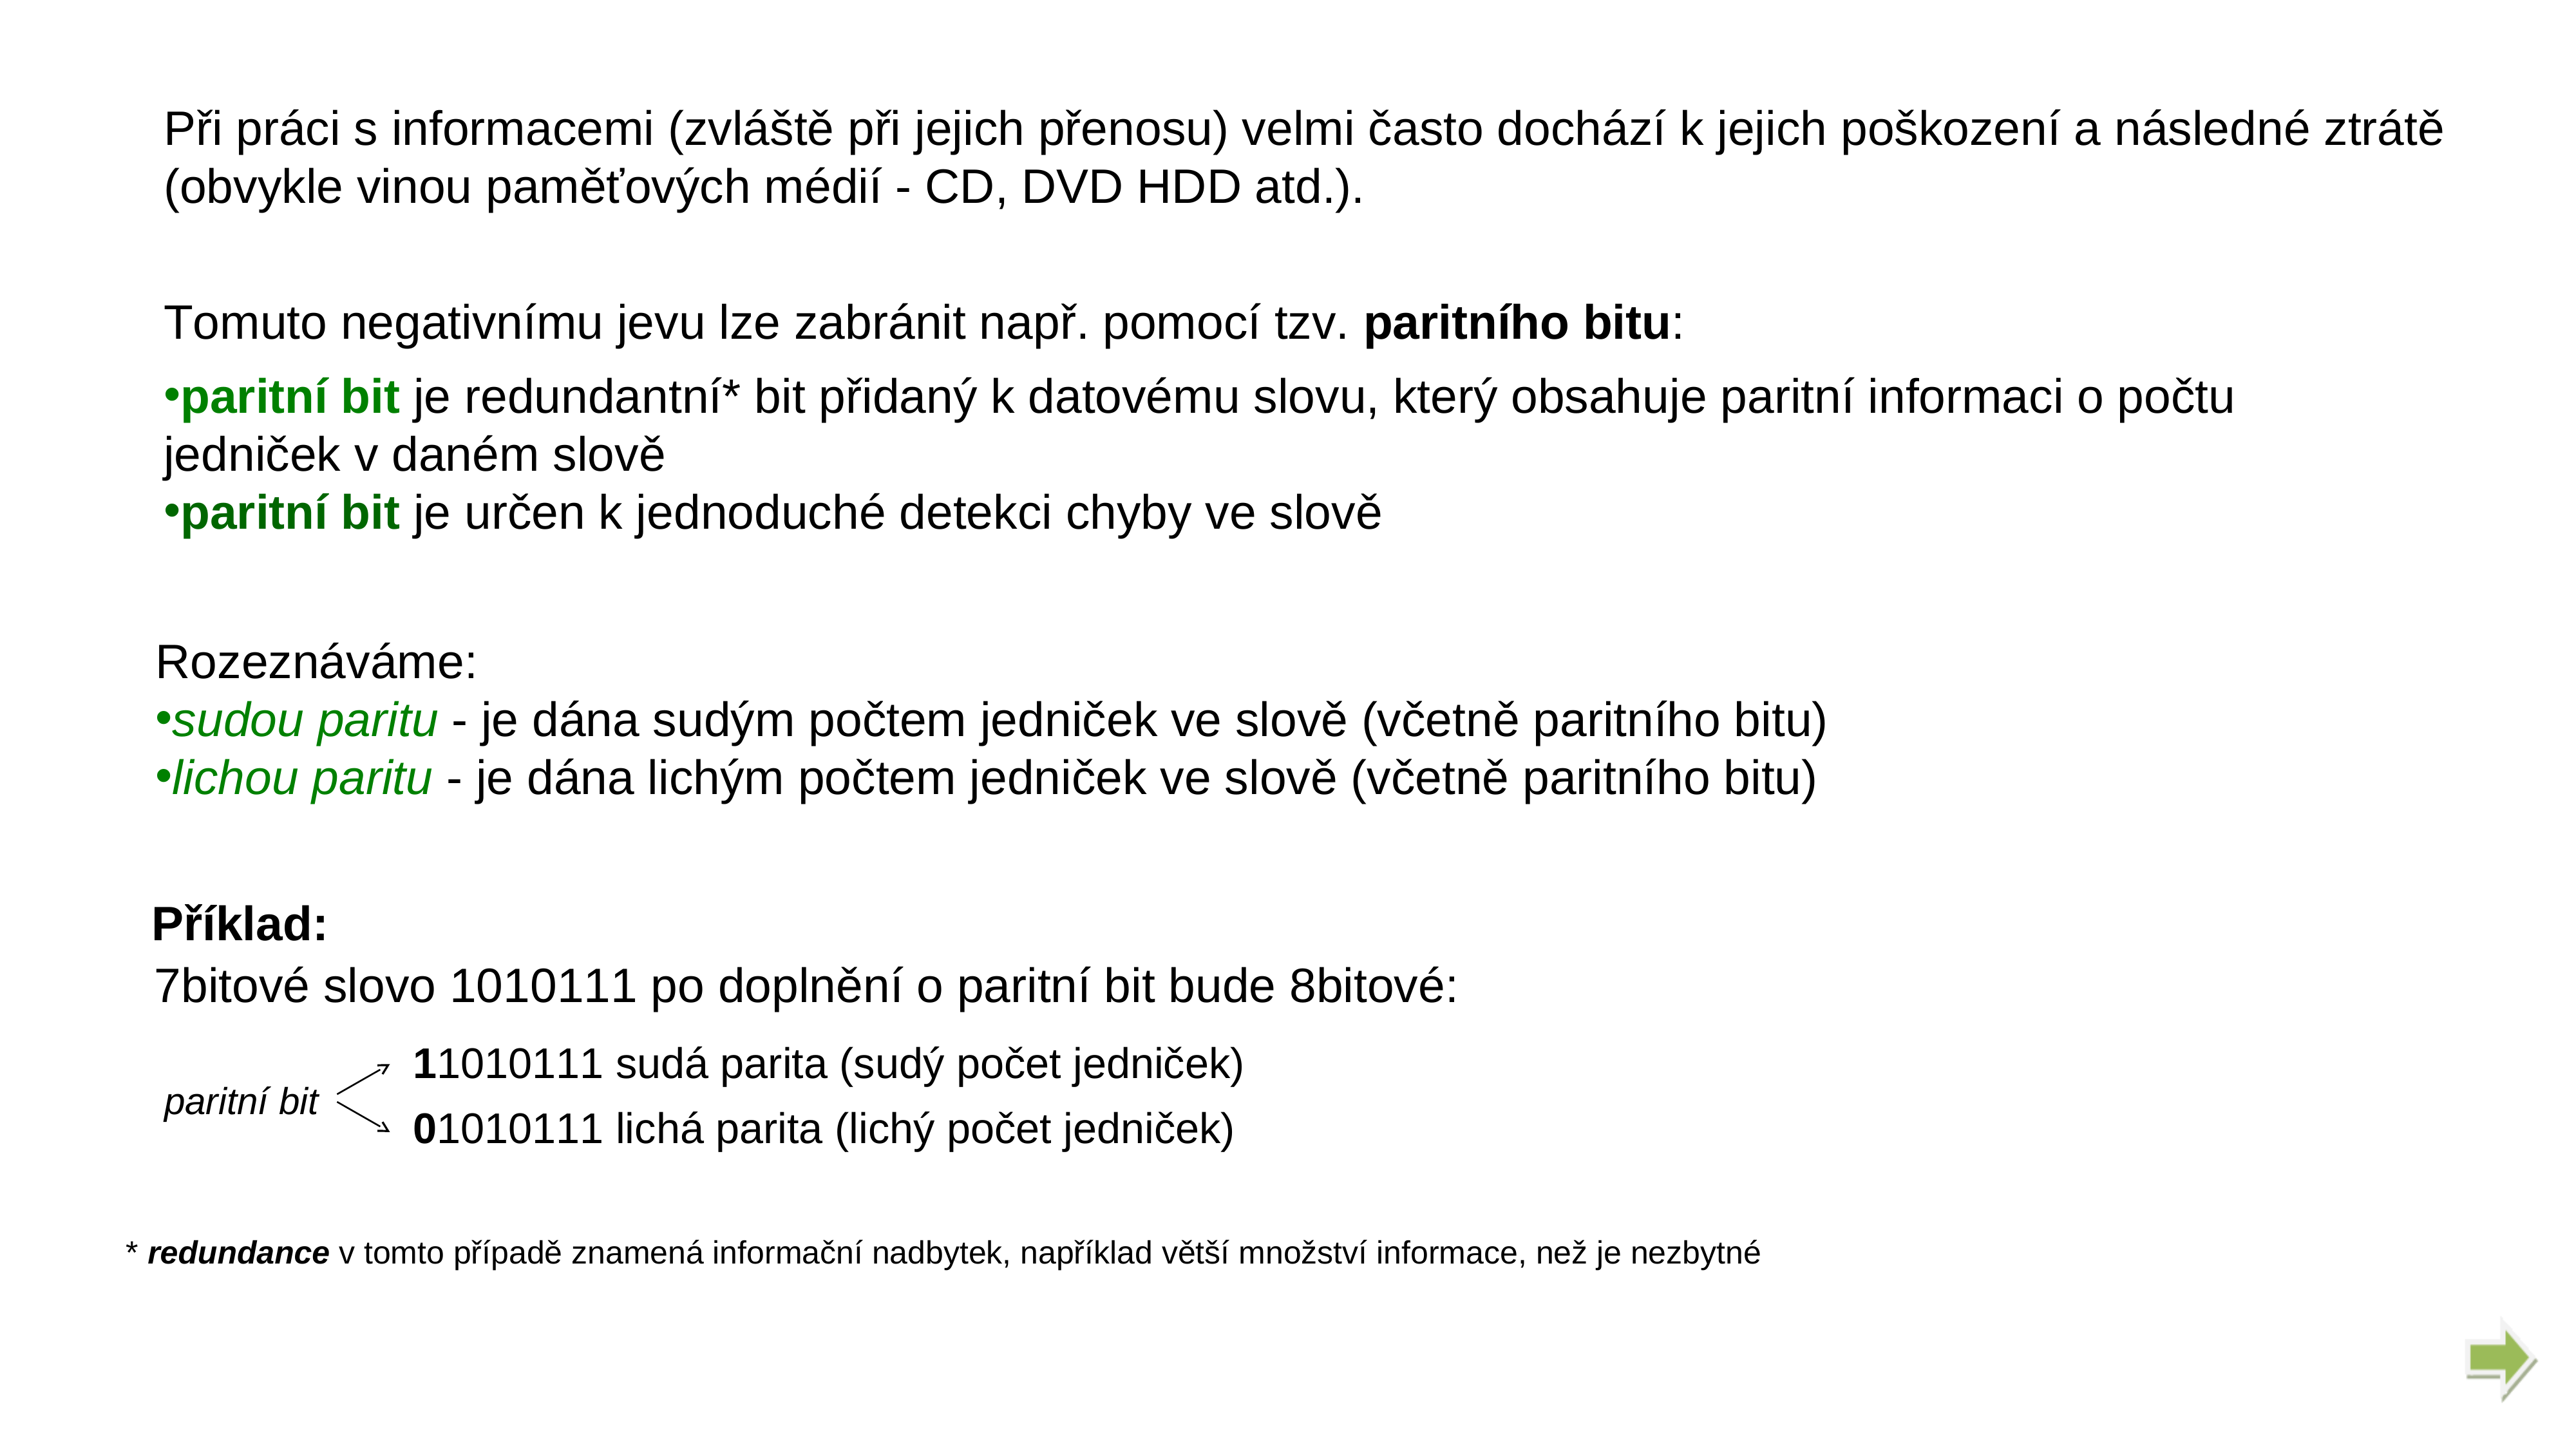

Při práci s informacemi (zvláště při jejich přenosu) velmi často dochází k jejich poškození a následné ztrátě
(obvykle vinou paměťových médií - CD, DVD HDD atd.).
Tomuto negativnímu jevu lze zabránit např. pomocí tzv. paritního bitu:
paritní bit je redundantní* bit přidaný k datovému slovu, který obsahuje paritní informaci o počtu
jedniček v daném slově
paritní bit je určen k jednoduché detekci chyby ve slově
Rozeznáváme:
sudou paritu - je dána sudým počtem jedniček ve slově (včetně paritního bitu)
lichou paritu - je dána lichým počtem jedniček ve slově (včetně paritního bitu)
Příklad:
7bitové slovo 1010111 po doplnění o paritní bit bude 8bitové:
11010111 sudá parita (sudý počet jedniček)
paritní bit
01010111 lichá parita (lichý počet jedniček)
* redundance v tomto případě znamená informační nadbytek, například větší množství informace, než je nezbytné